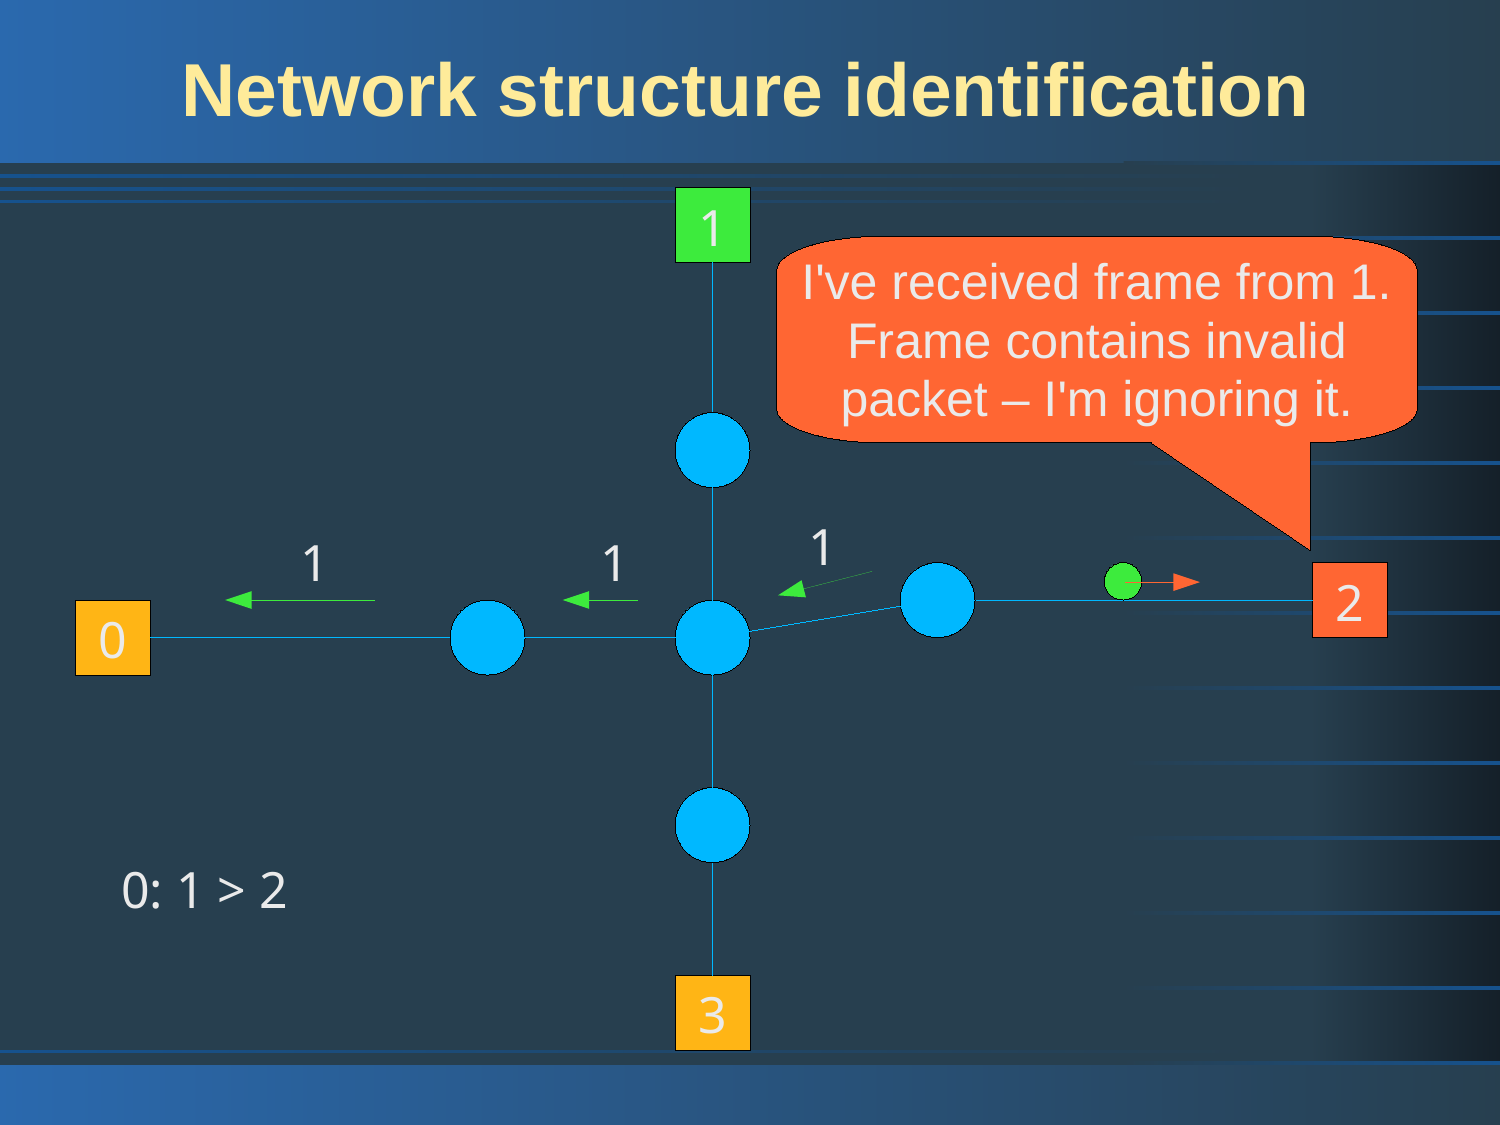

# Network structure identification
1
I've received frame from 1. Frame contains invalid packet – I'm ignoring it.
1
1
1
2
0
0: 1 > 2
3